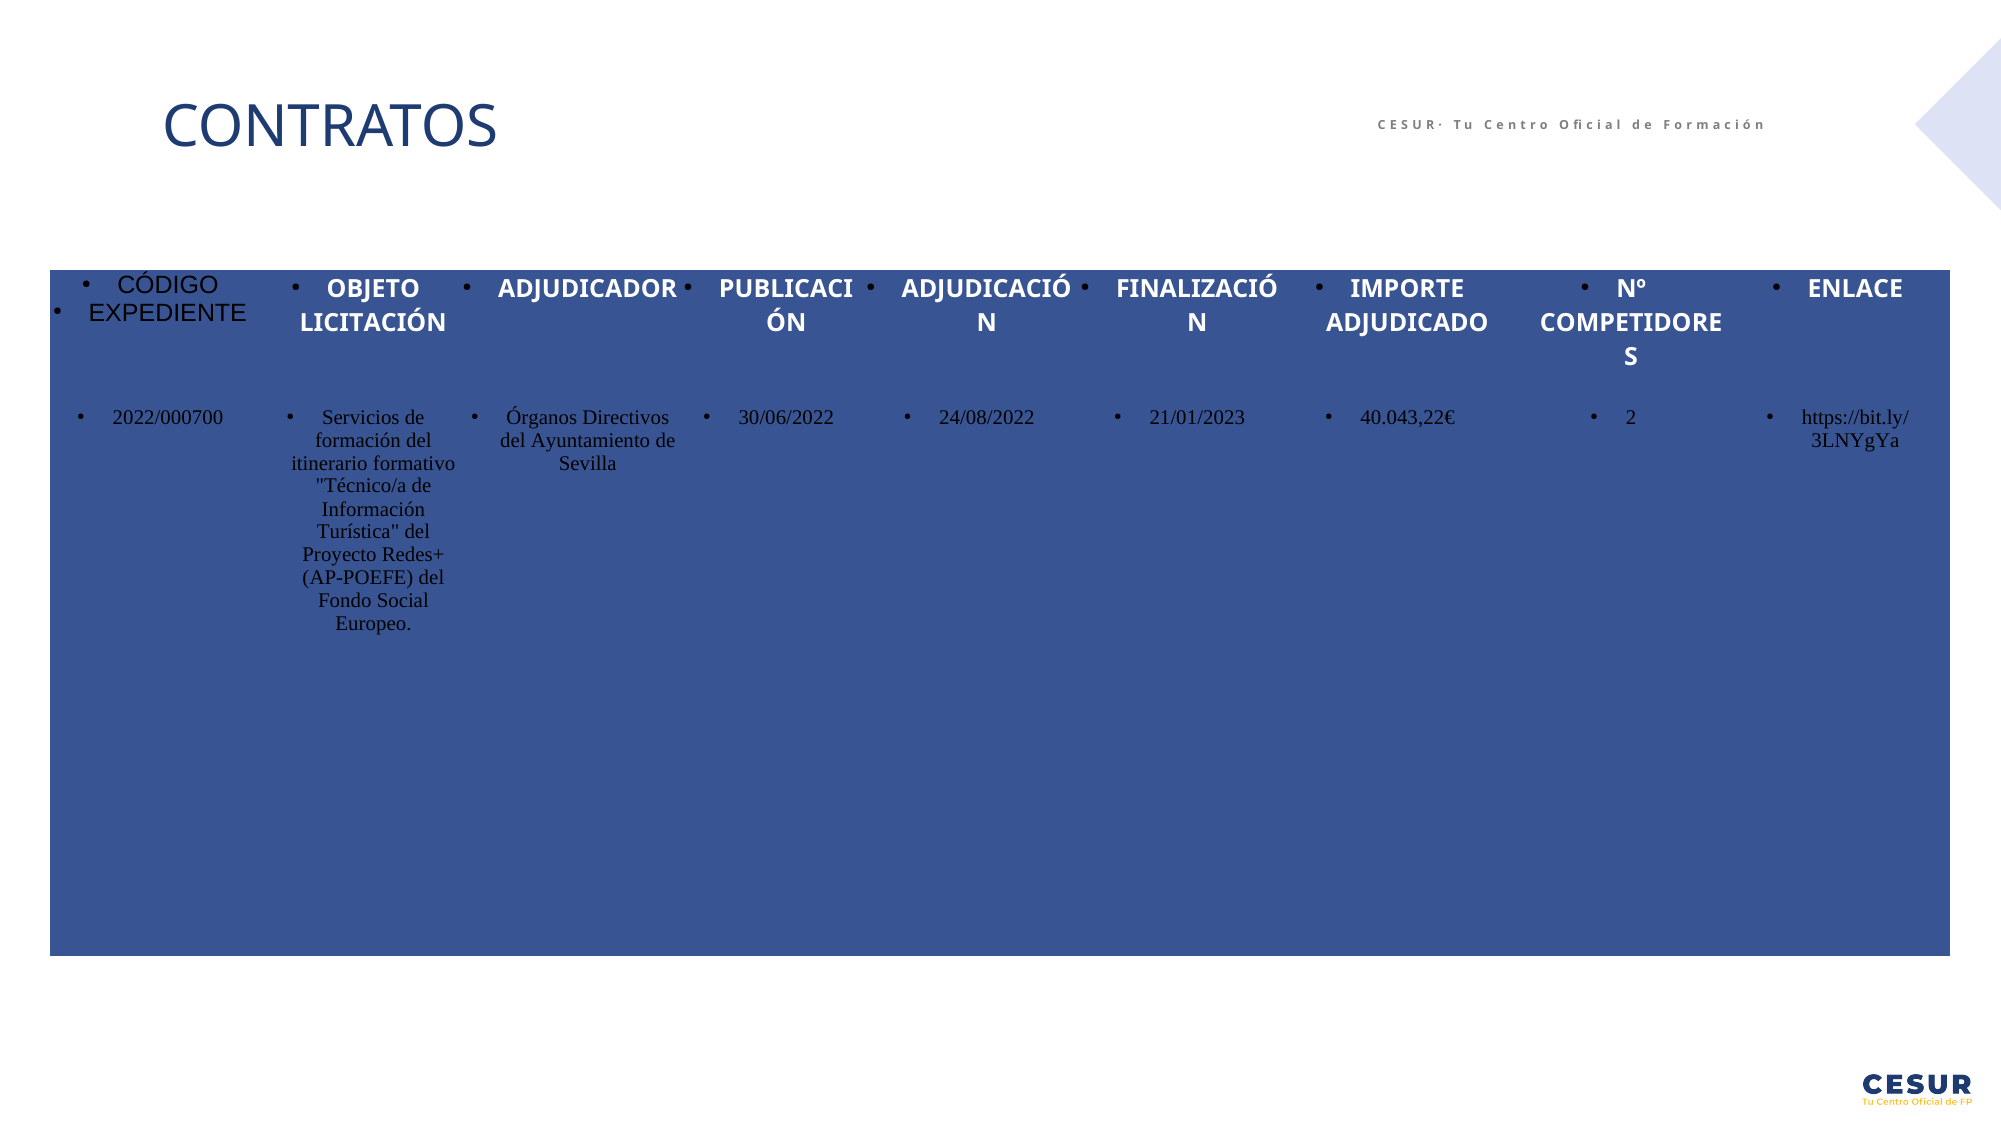

# CONTRATOS
| CÓDIGO EXPEDIENTE | OBJETO LICITACIÓN | ADJUDICADOR | PUBLICACIÓN | ADJUDICACIÓN | FINALIZACIÓN | IMPORTE ADJUDICADO | Nº COMPETIDORES | ENLACE |
| --- | --- | --- | --- | --- | --- | --- | --- | --- |
| 2022/000700 | Servicios de formación del itinerario formativo "Técnico/a de Información Turística" del Proyecto Redes+ (AP-POEFE) del Fondo Social Europeo. | Órganos Directivos del Ayuntamiento de Sevilla | 30/06/2022 | 24/08/2022 | 21/01/2023 | 40.043,22€ | 2 | https://bit.ly/3LNYgYa |